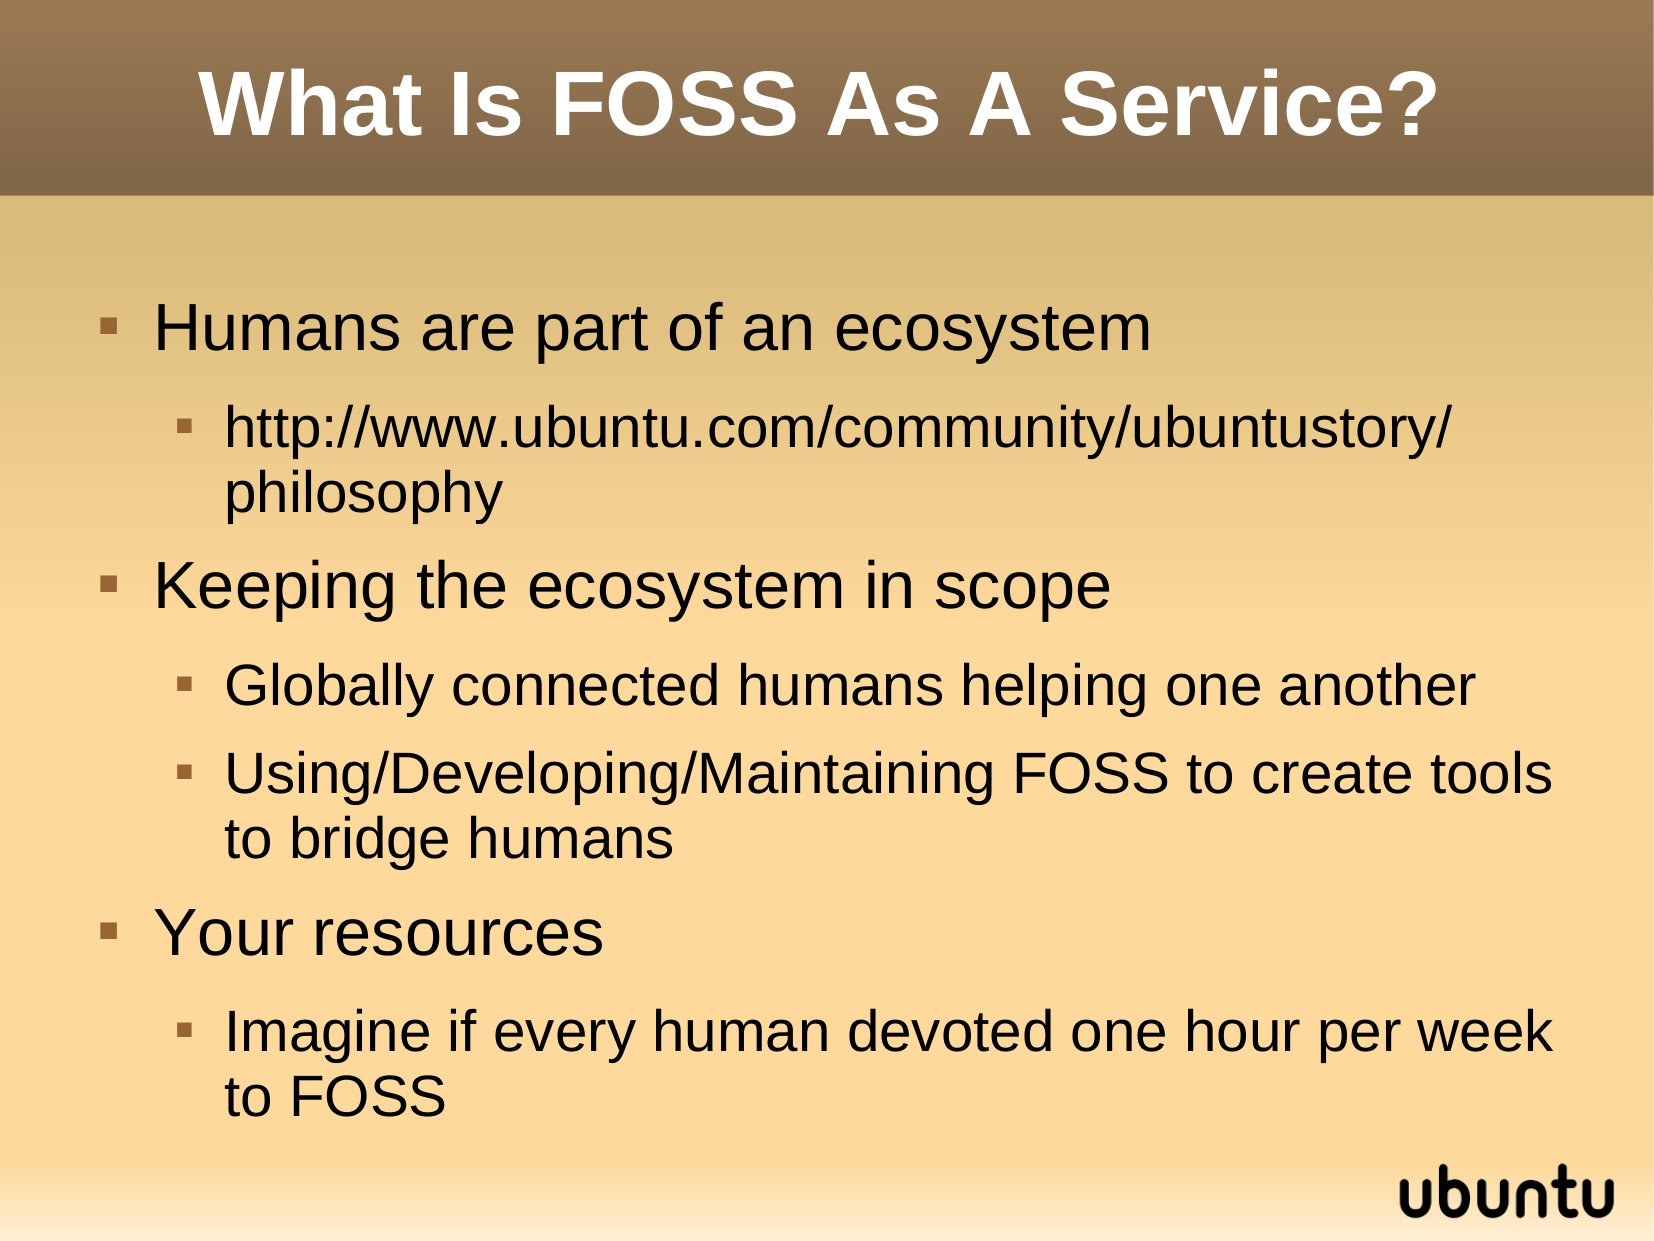

# What Is FOSS As A Service?
Humans are part of an ecosystem
http://www.ubuntu.com/community/ubuntustory/philosophy
Keeping the ecosystem in scope
Globally connected humans helping one another
Using/Developing/Maintaining FOSS to create tools to bridge humans
Your resources
Imagine if every human devoted one hour per week to FOSS